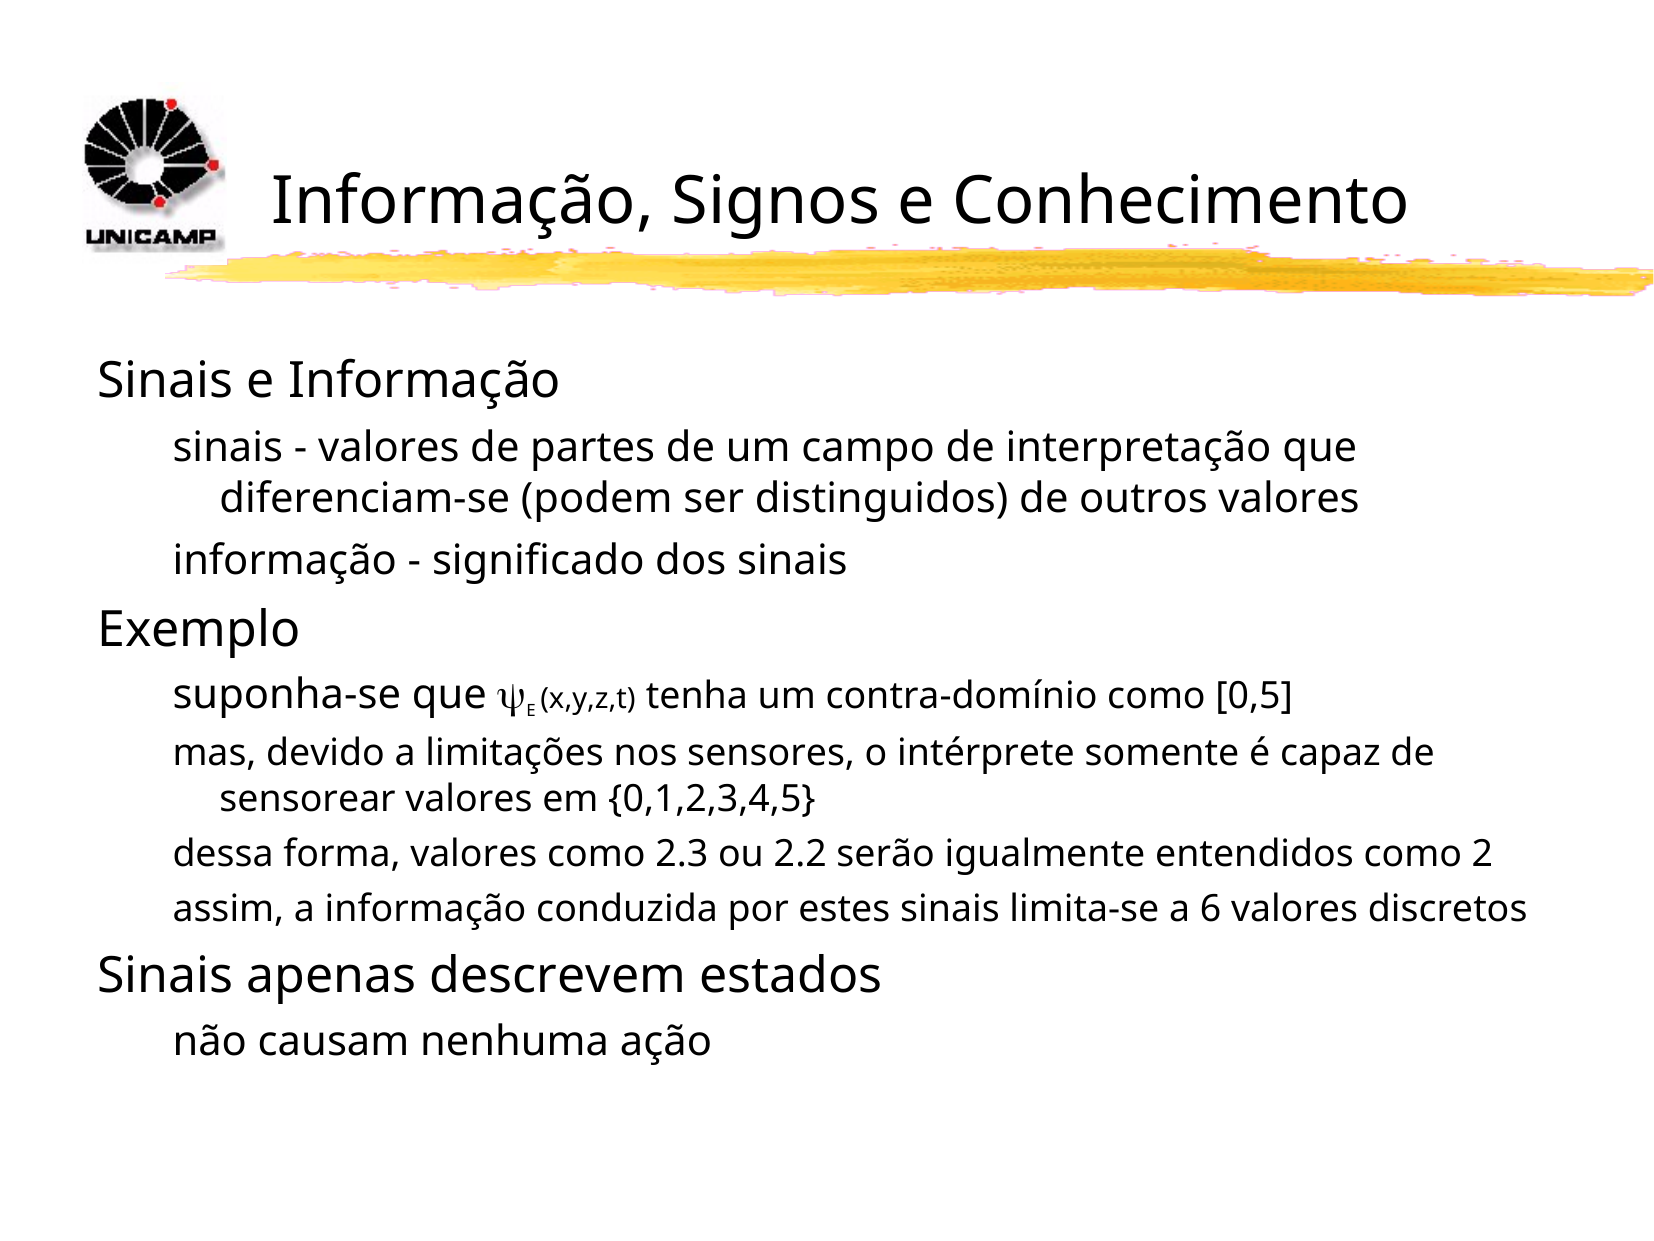

# Informação, Signos e Conhecimento
Sinais e Informação
sinais - valores de partes de um campo de interpretação que diferenciam-se (podem ser distinguidos) de outros valores
informação - significado dos sinais
Exemplo
suponha-se que E (x,y,z,t) tenha um contra-domínio como [0,5]
mas, devido a limitações nos sensores, o intérprete somente é capaz de sensorear valores em {0,1,2,3,4,5}
dessa forma, valores como 2.3 ou 2.2 serão igualmente entendidos como 2
assim, a informação conduzida por estes sinais limita-se a 6 valores discretos
Sinais apenas descrevem estados
não causam nenhuma ação